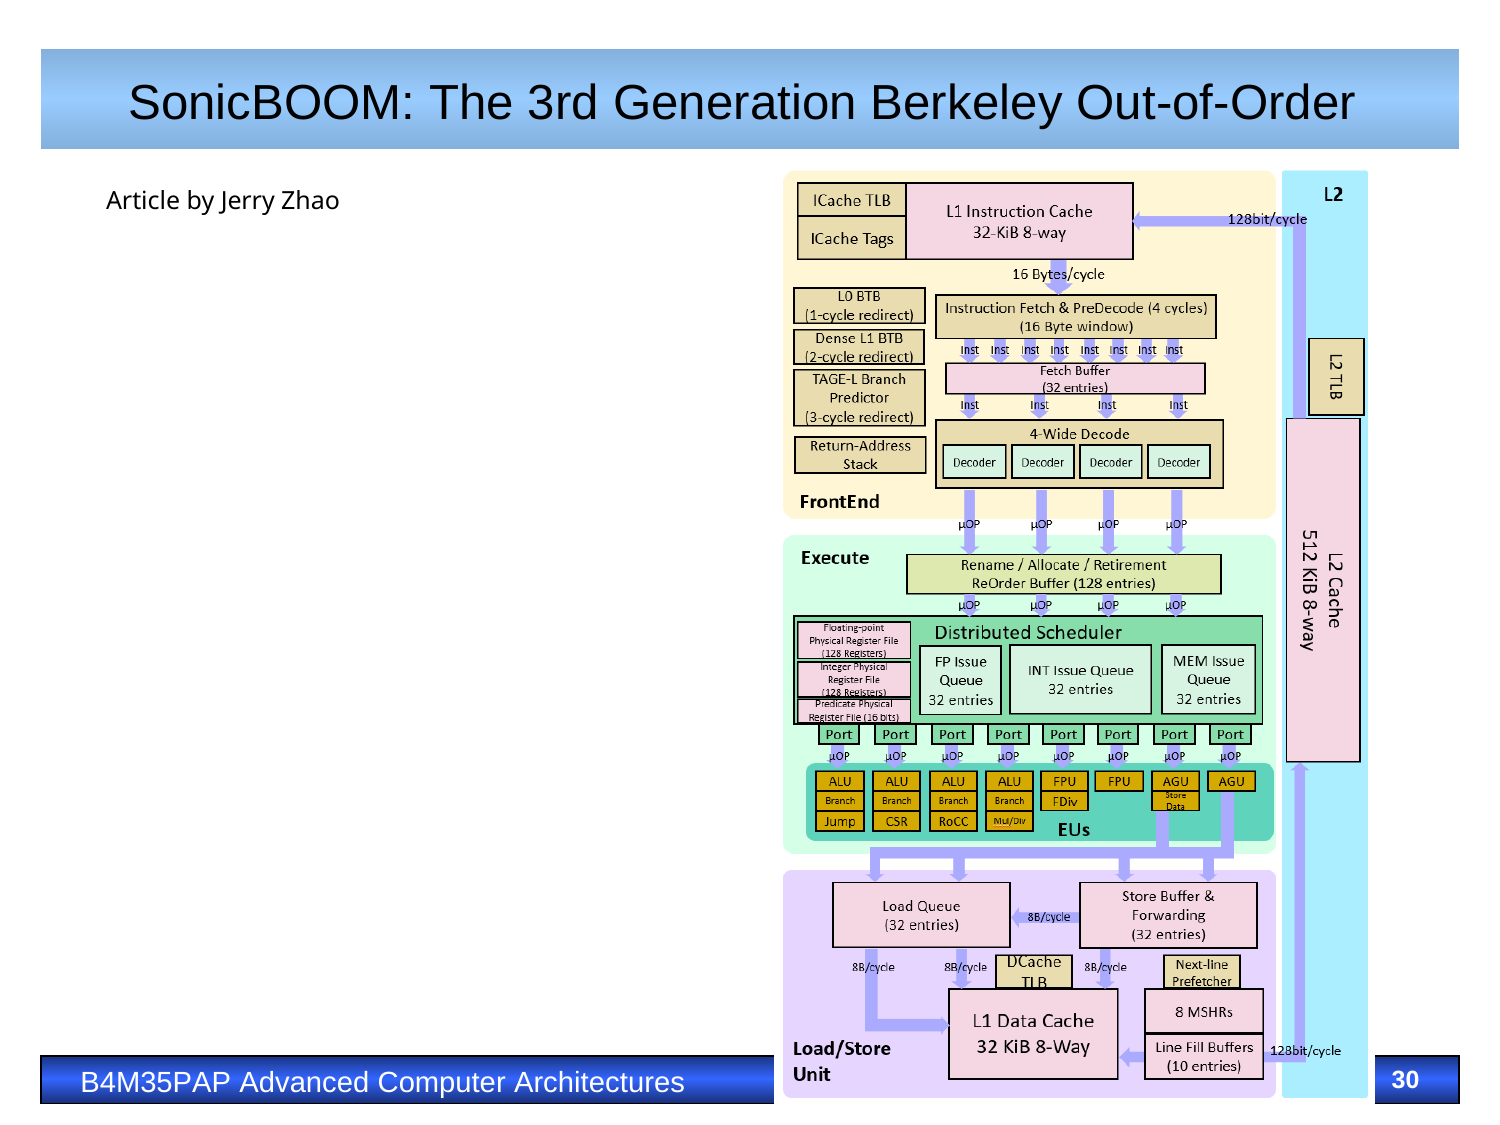

# SonicBOOM: The 3rd Generation Berkeley Out-of-Order
Article by Jerry Zhao